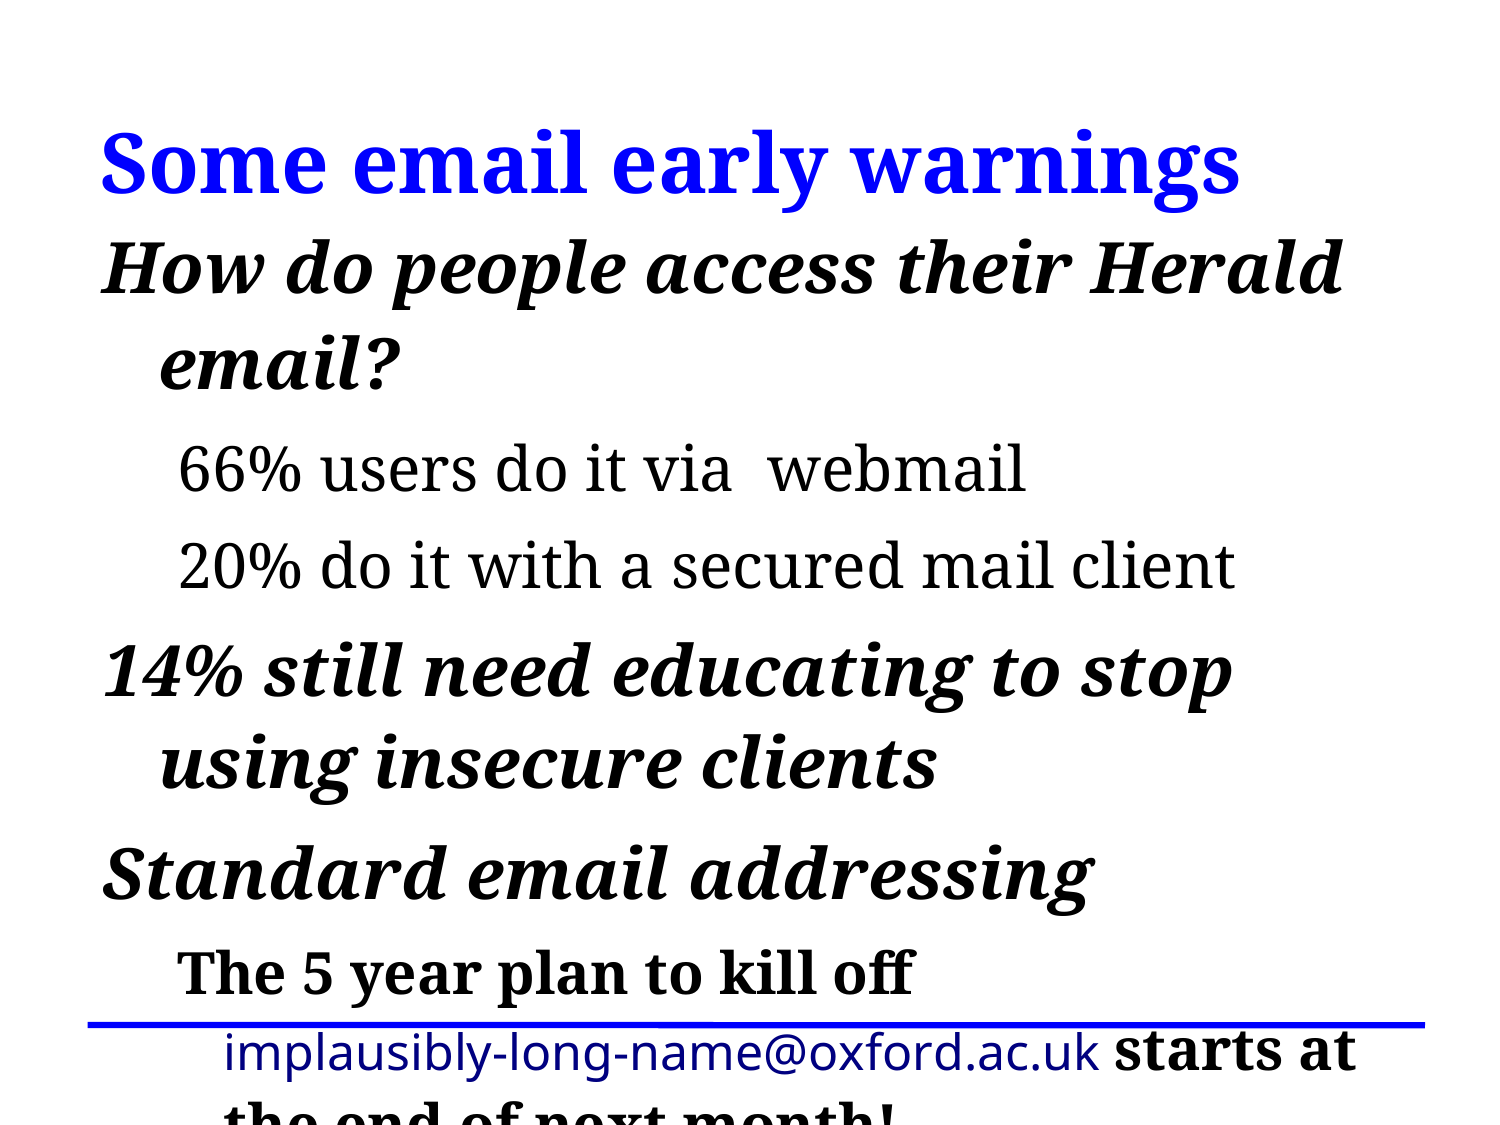

# Some email early warnings
How do people access their Herald email?
66% users do it via webmail
20% do it with a secured mail client
14% still need educating to stop using insecure clients
Standard email addressing
The 5 year plan to kill off implausibly-long-name@oxford.ac.uk starts at the end of next month!